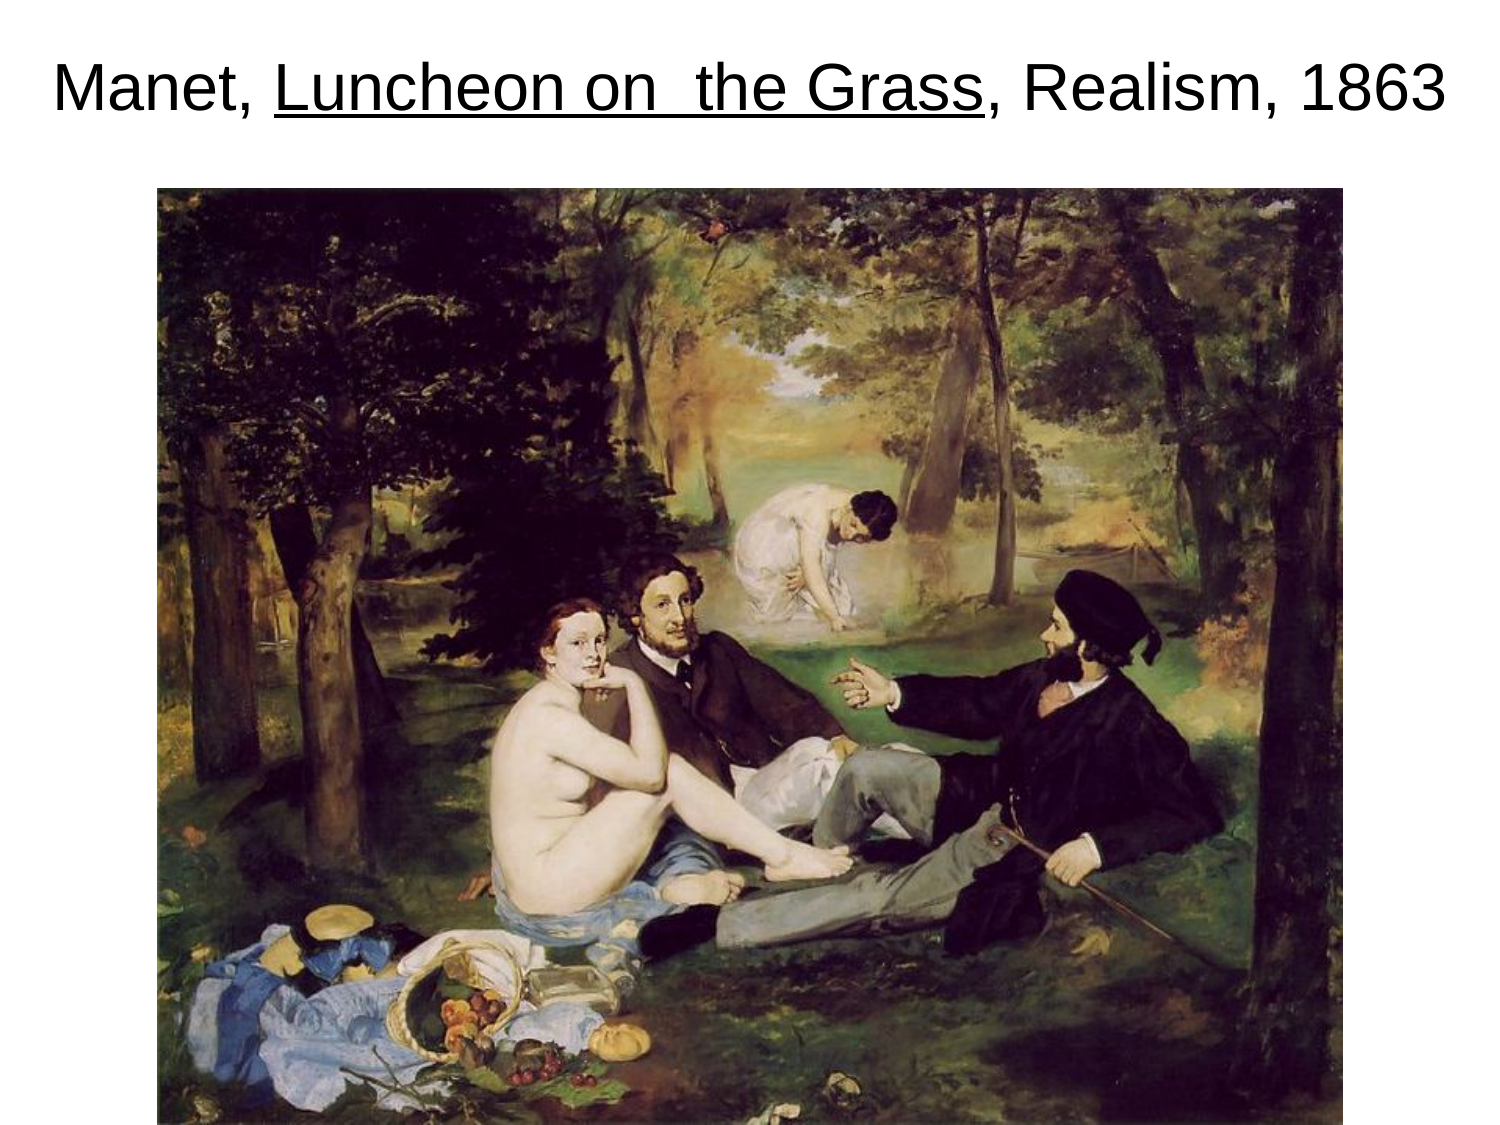

# Manet, Luncheon on the Grass, Realism, 1863